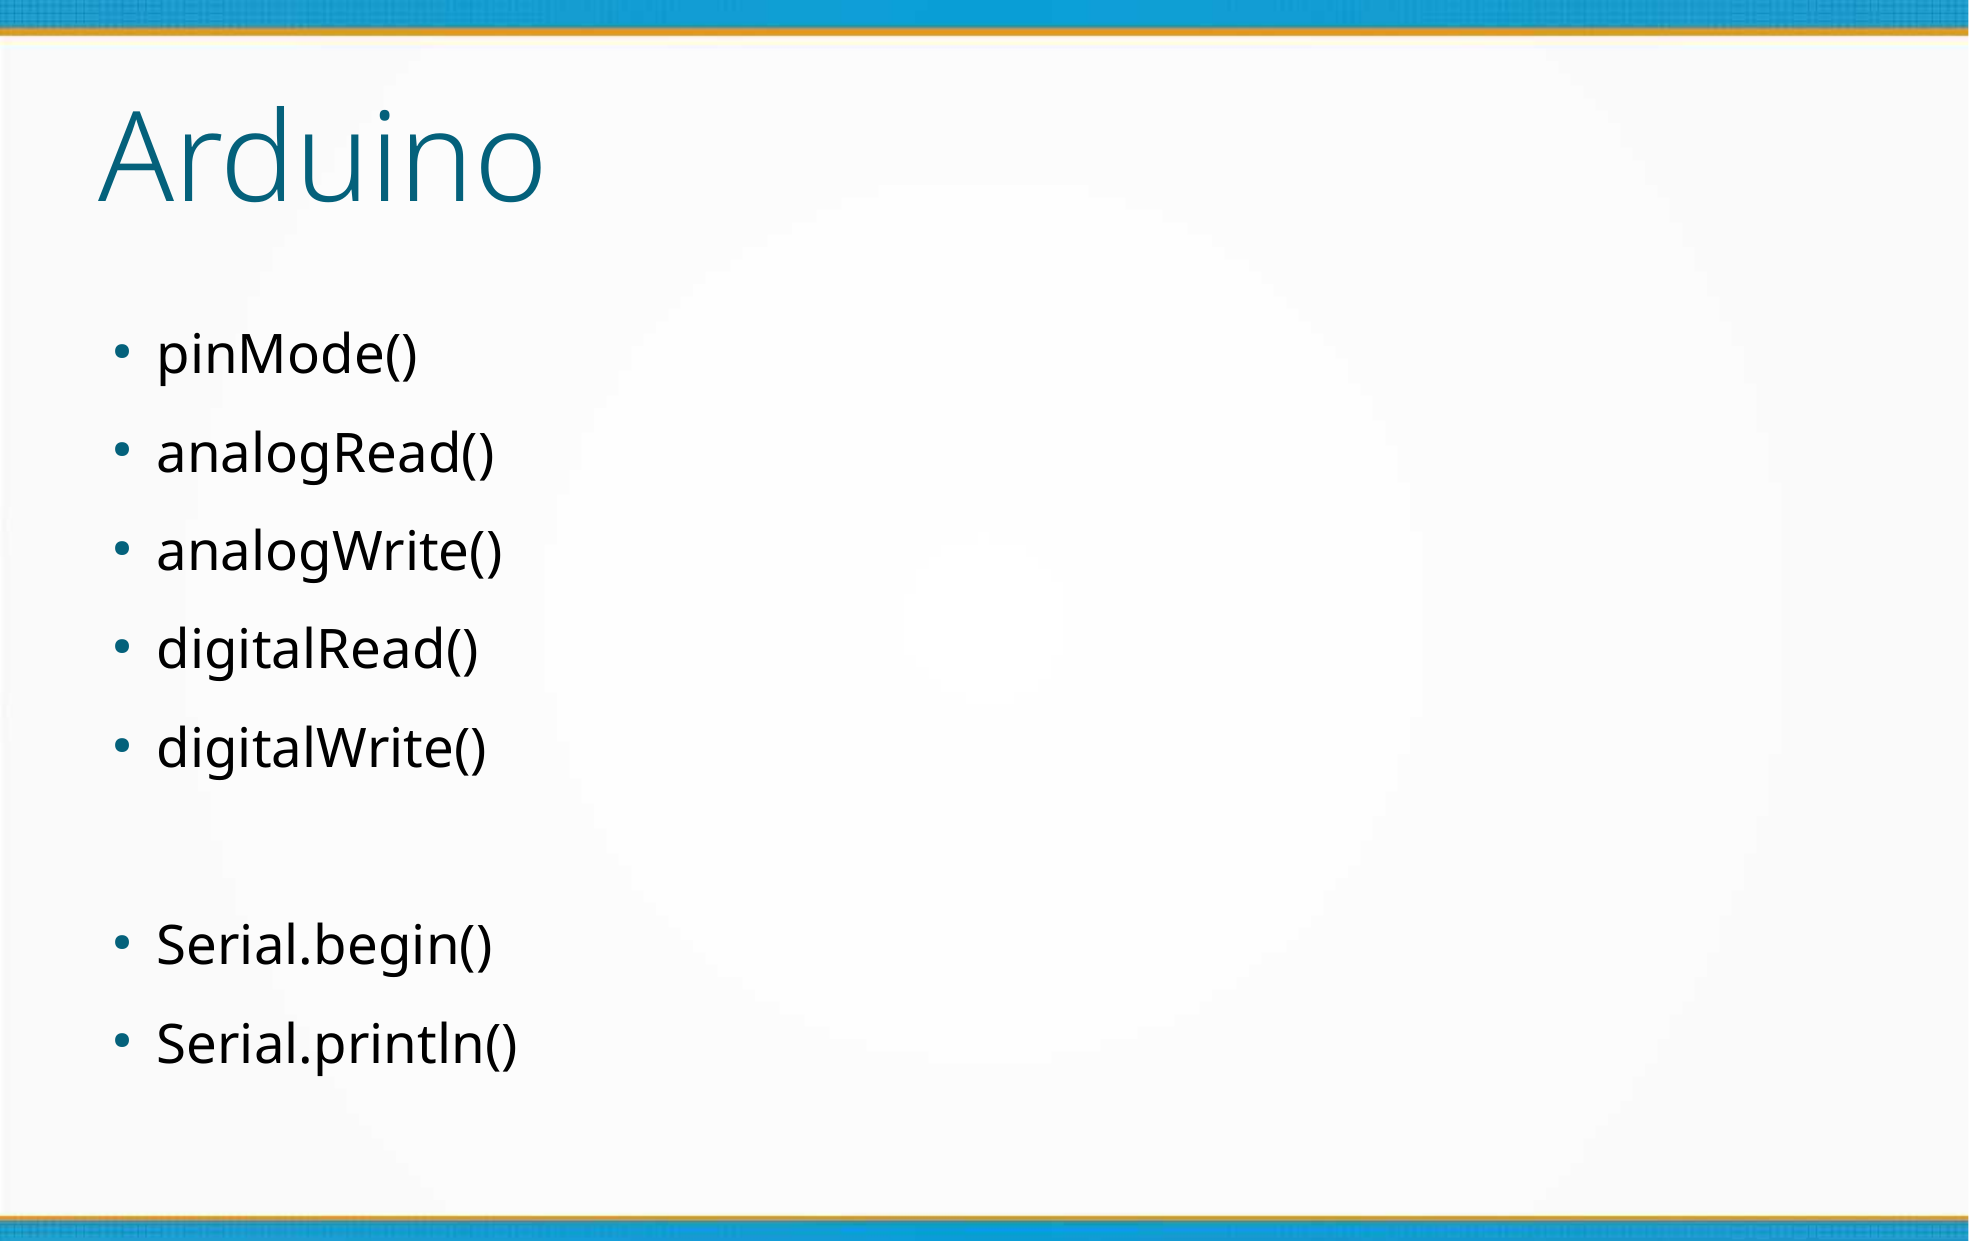

# Arduino
pinMode()
analogRead()
analogWrite()
digitalRead()
digitalWrite()
Serial.begin()
Serial.println()